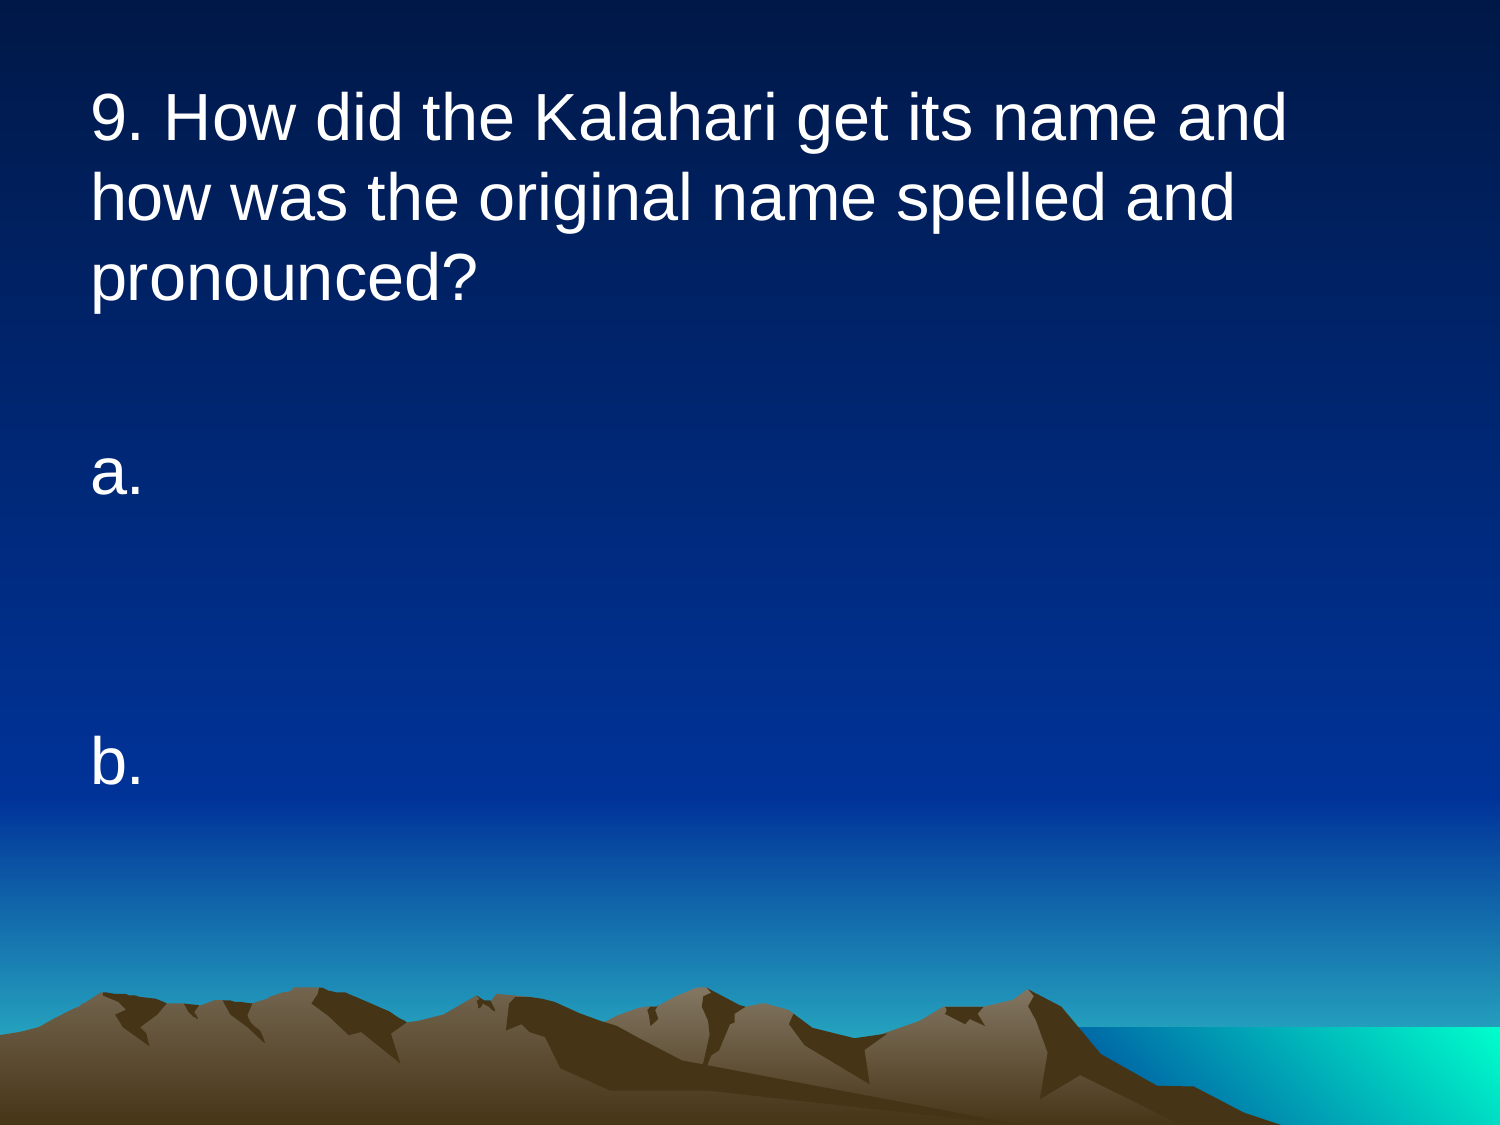

# 9. How did the Kalahari get its name and how was the original name spelled and pronounced?
a.
b.